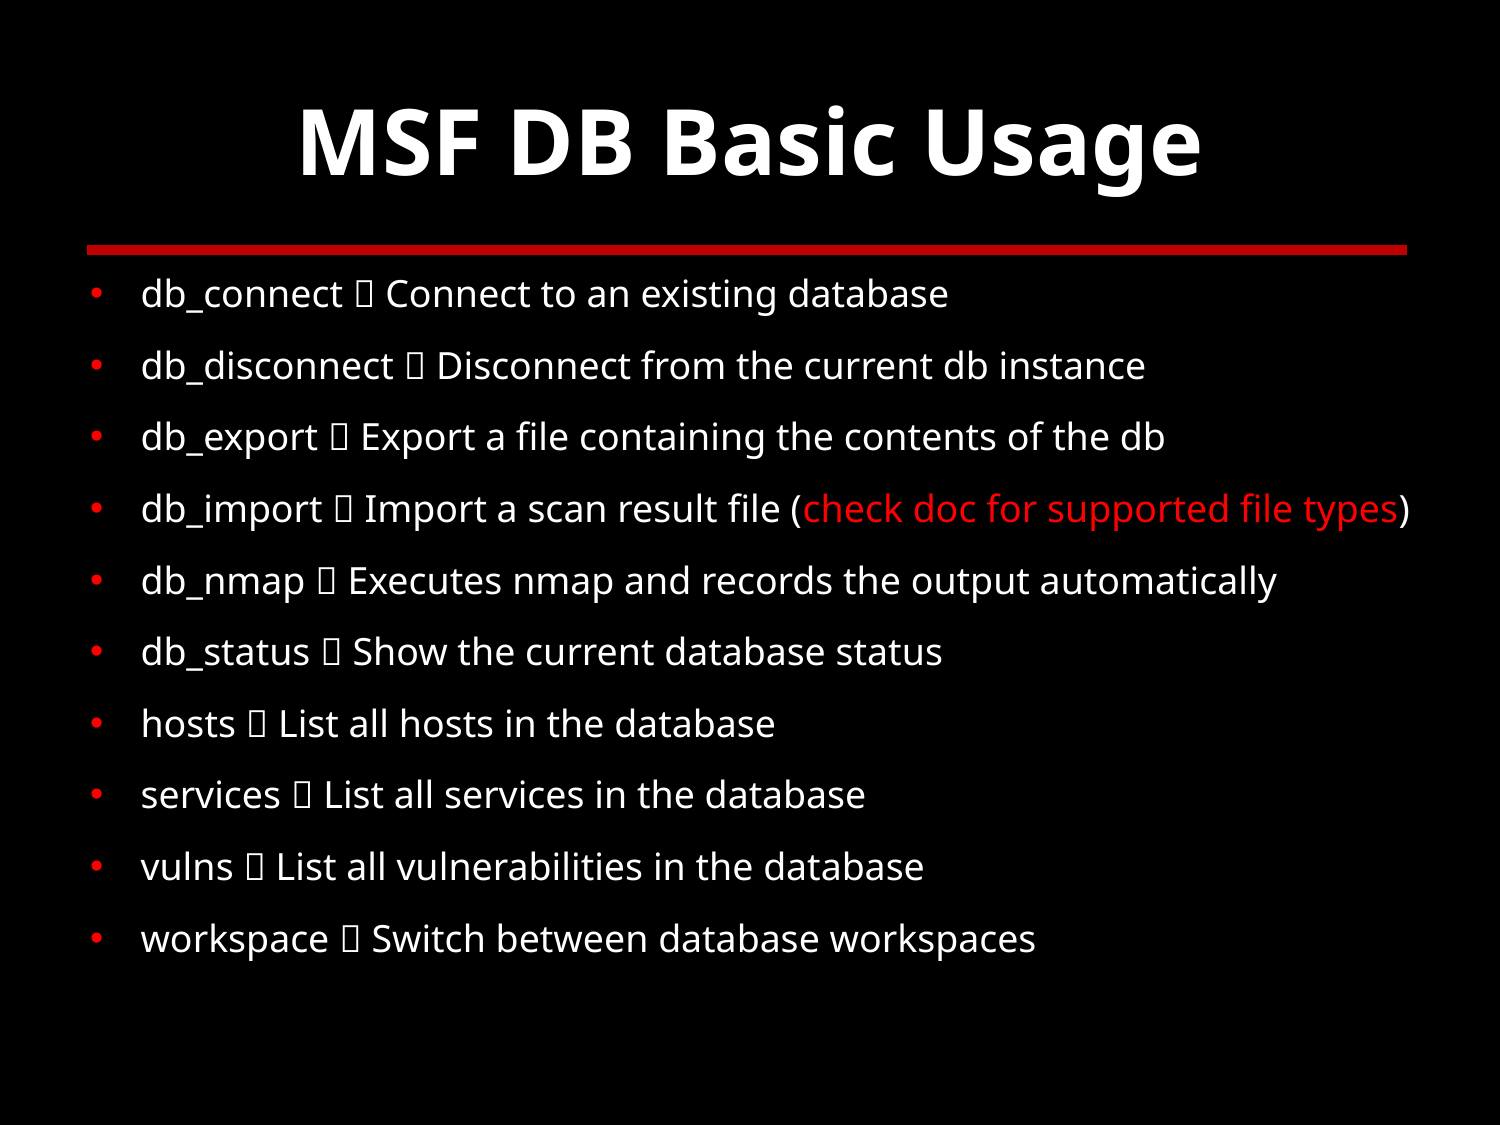

# MSF DB Basic Usage
db_connect  Connect to an existing database
db_disconnect  Disconnect from the current db instance
db_export  Export a file containing the contents of the db
db_import  Import a scan result file (check doc for supported file types)
db_nmap  Executes nmap and records the output automatically
db_status  Show the current database status
hosts  List all hosts in the database
services  List all services in the database
vulns  List all vulnerabilities in the database
workspace  Switch between database workspaces